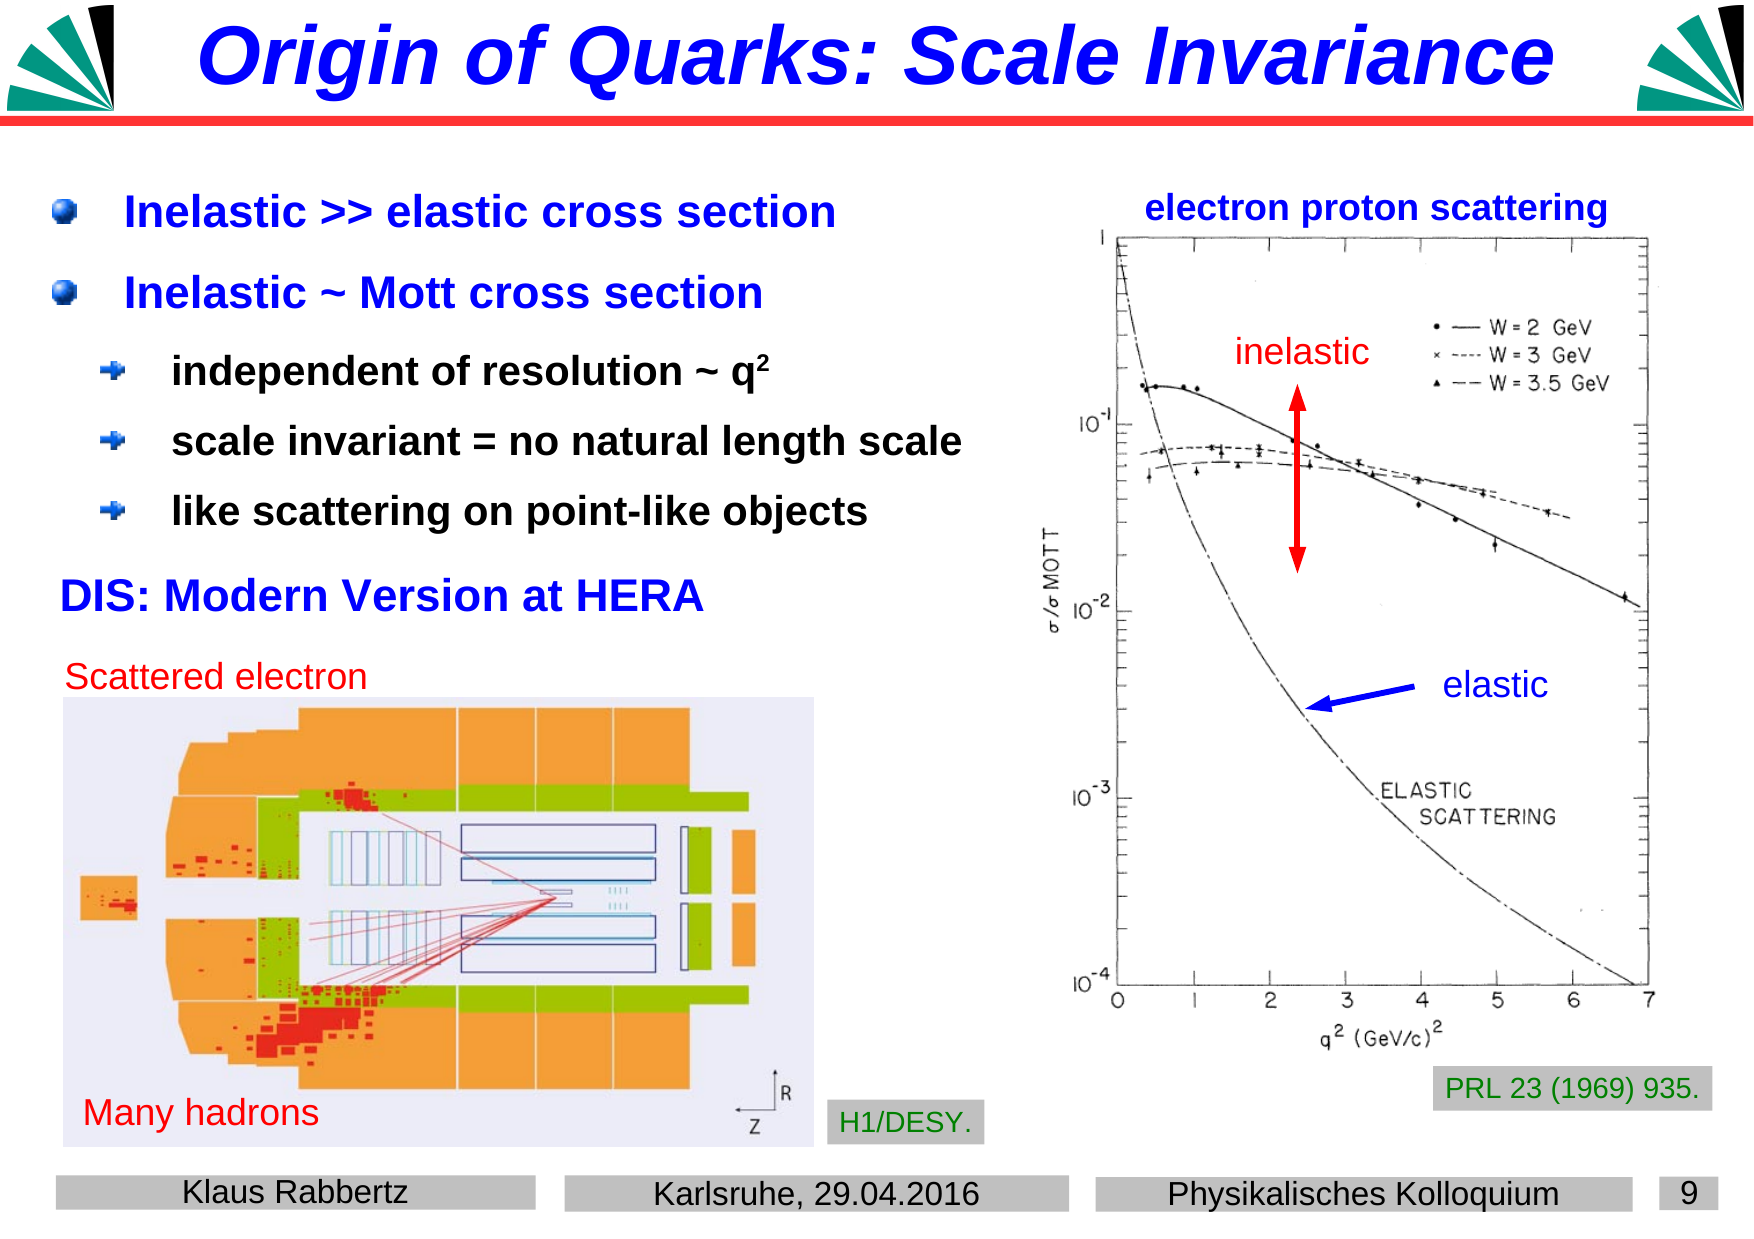

# Origin of Quarks: Scale Invariance
electron proton scattering
Inelastic >> elastic cross section
Inelastic ~ Mott cross section
independent of resolution ~ q2
scale invariant = no natural length scale
like scattering on point-like objects
inelastic
DIS: Modern Version at HERA
Scattered electron
elastic
PRL 23 (1969) 935.
Many hadrons
H1/DESY.